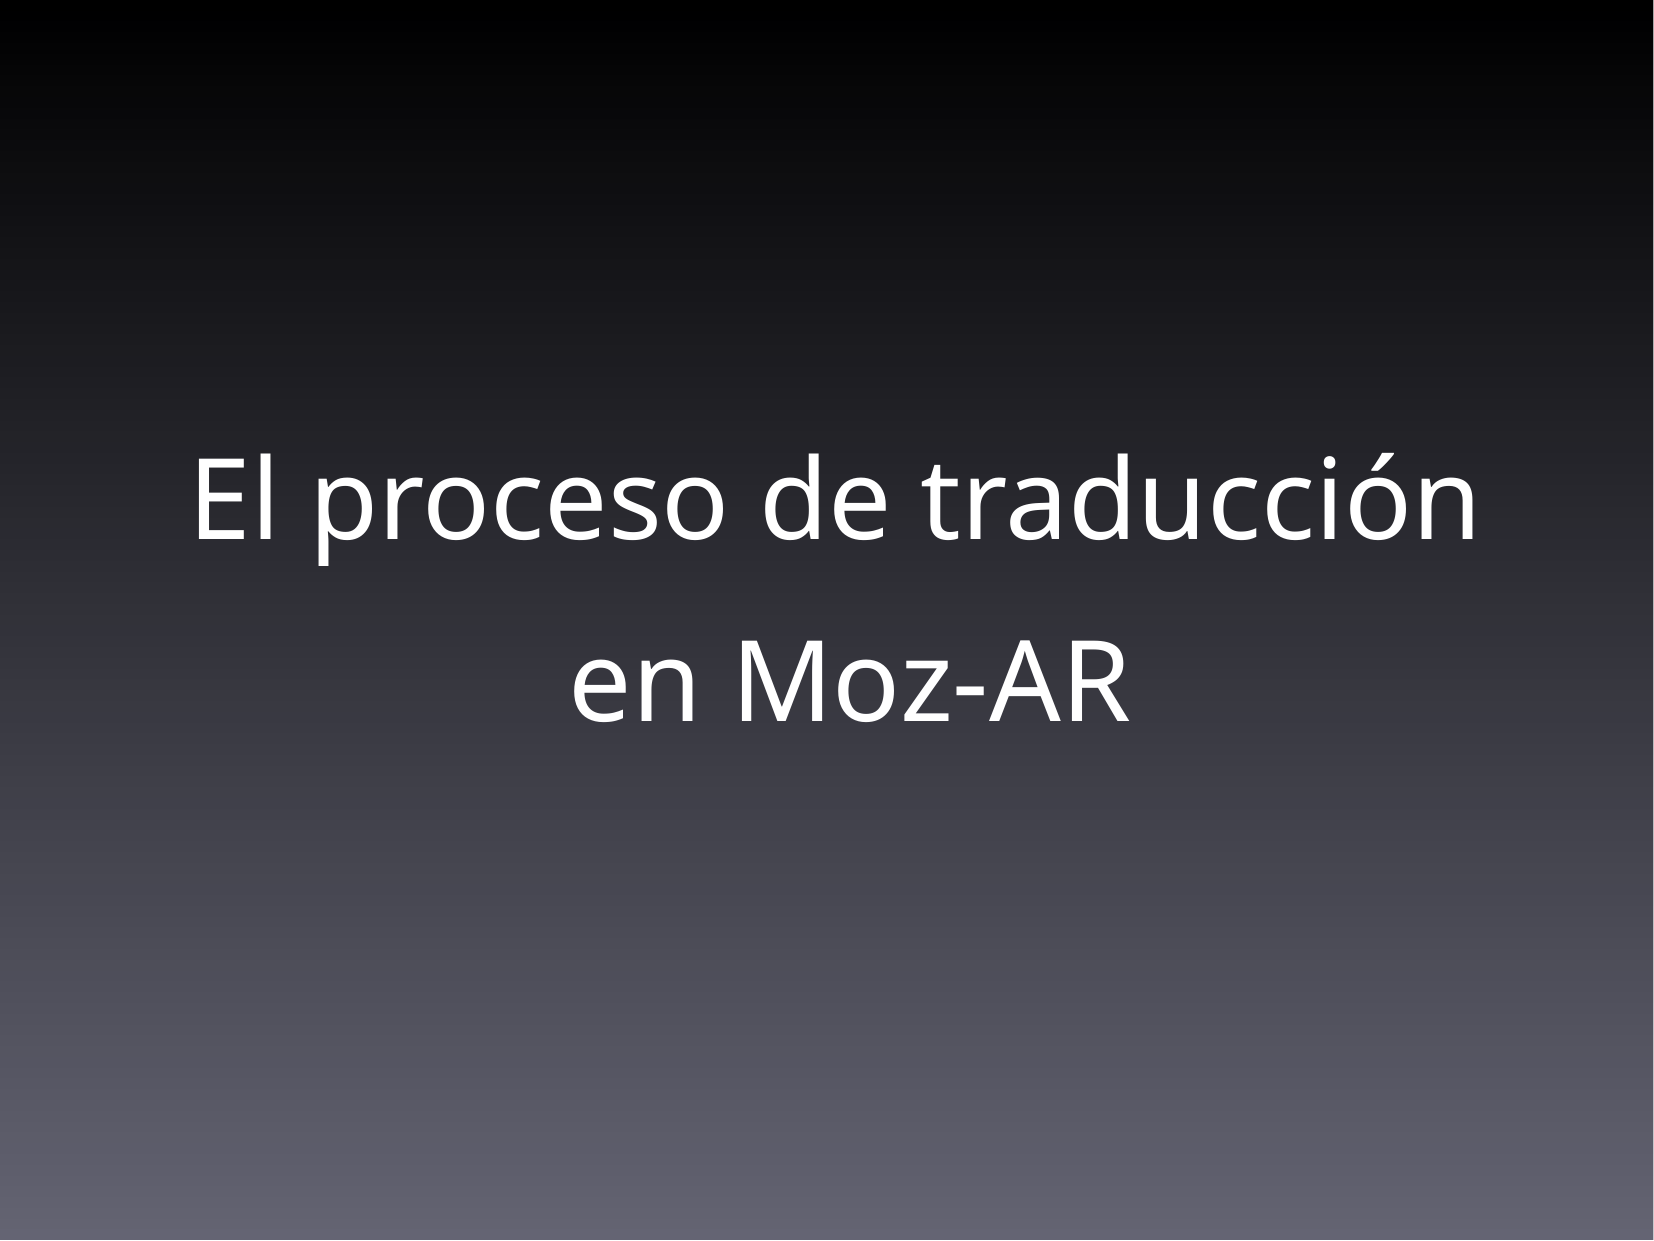

# El proceso de traducción
 en Moz-AR